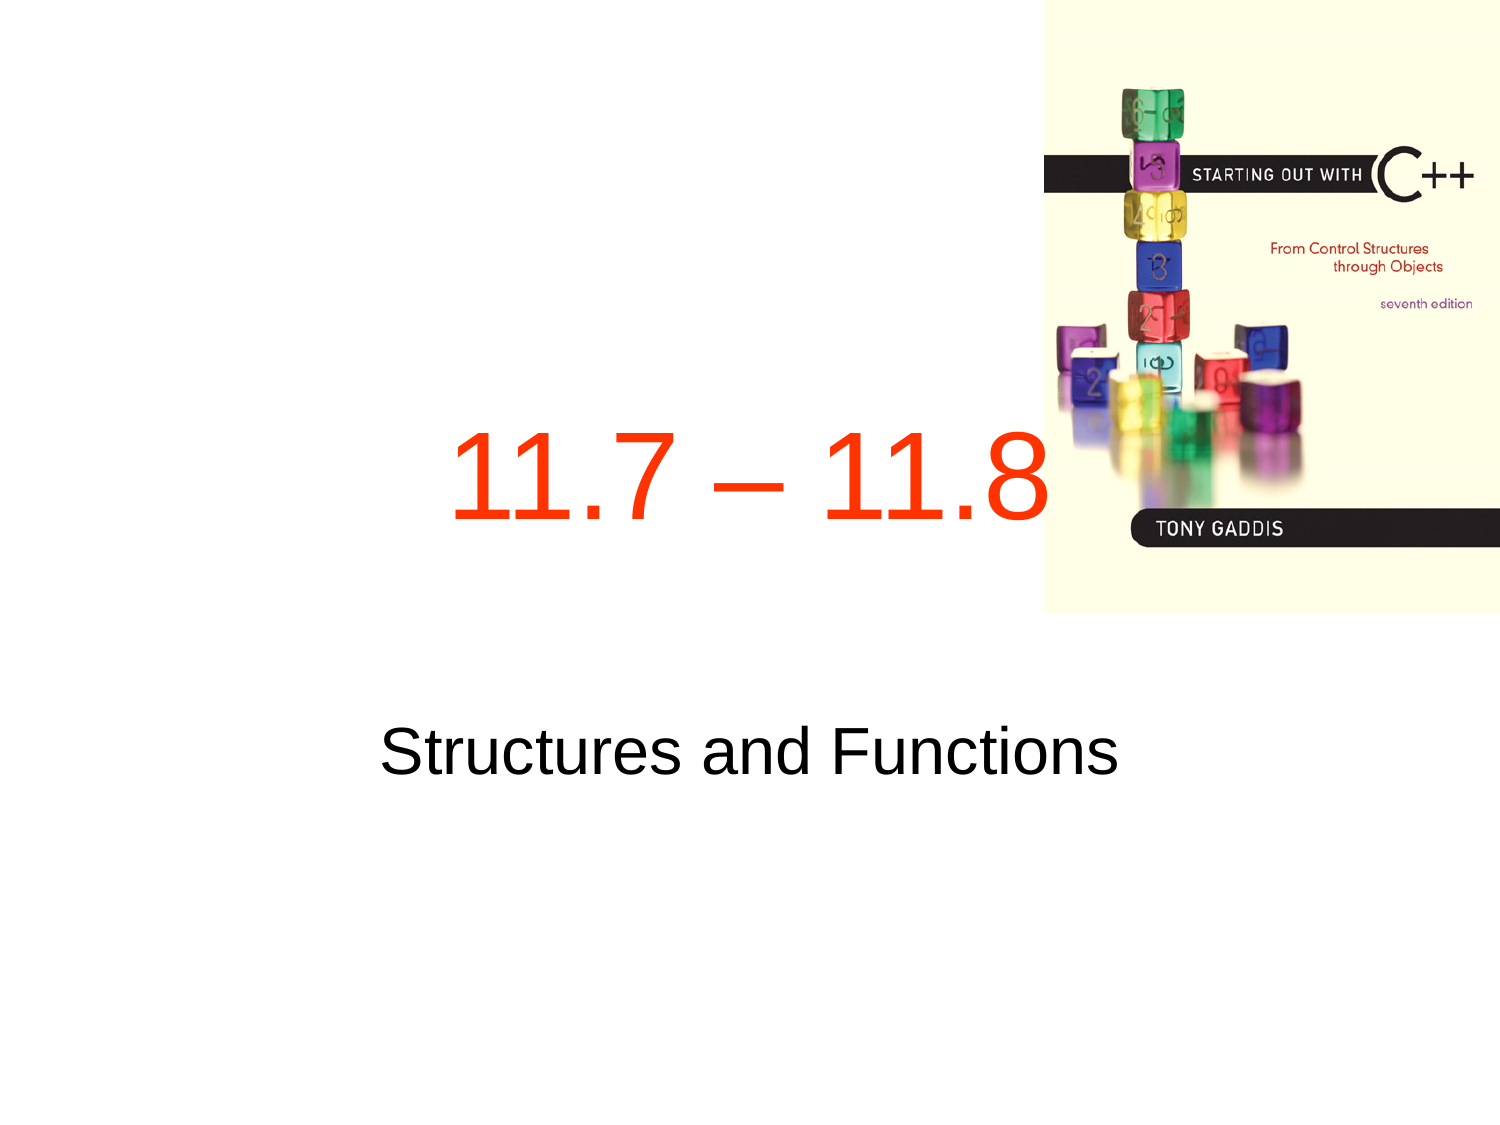

# 11.7 – 11.8
Structures and Functions